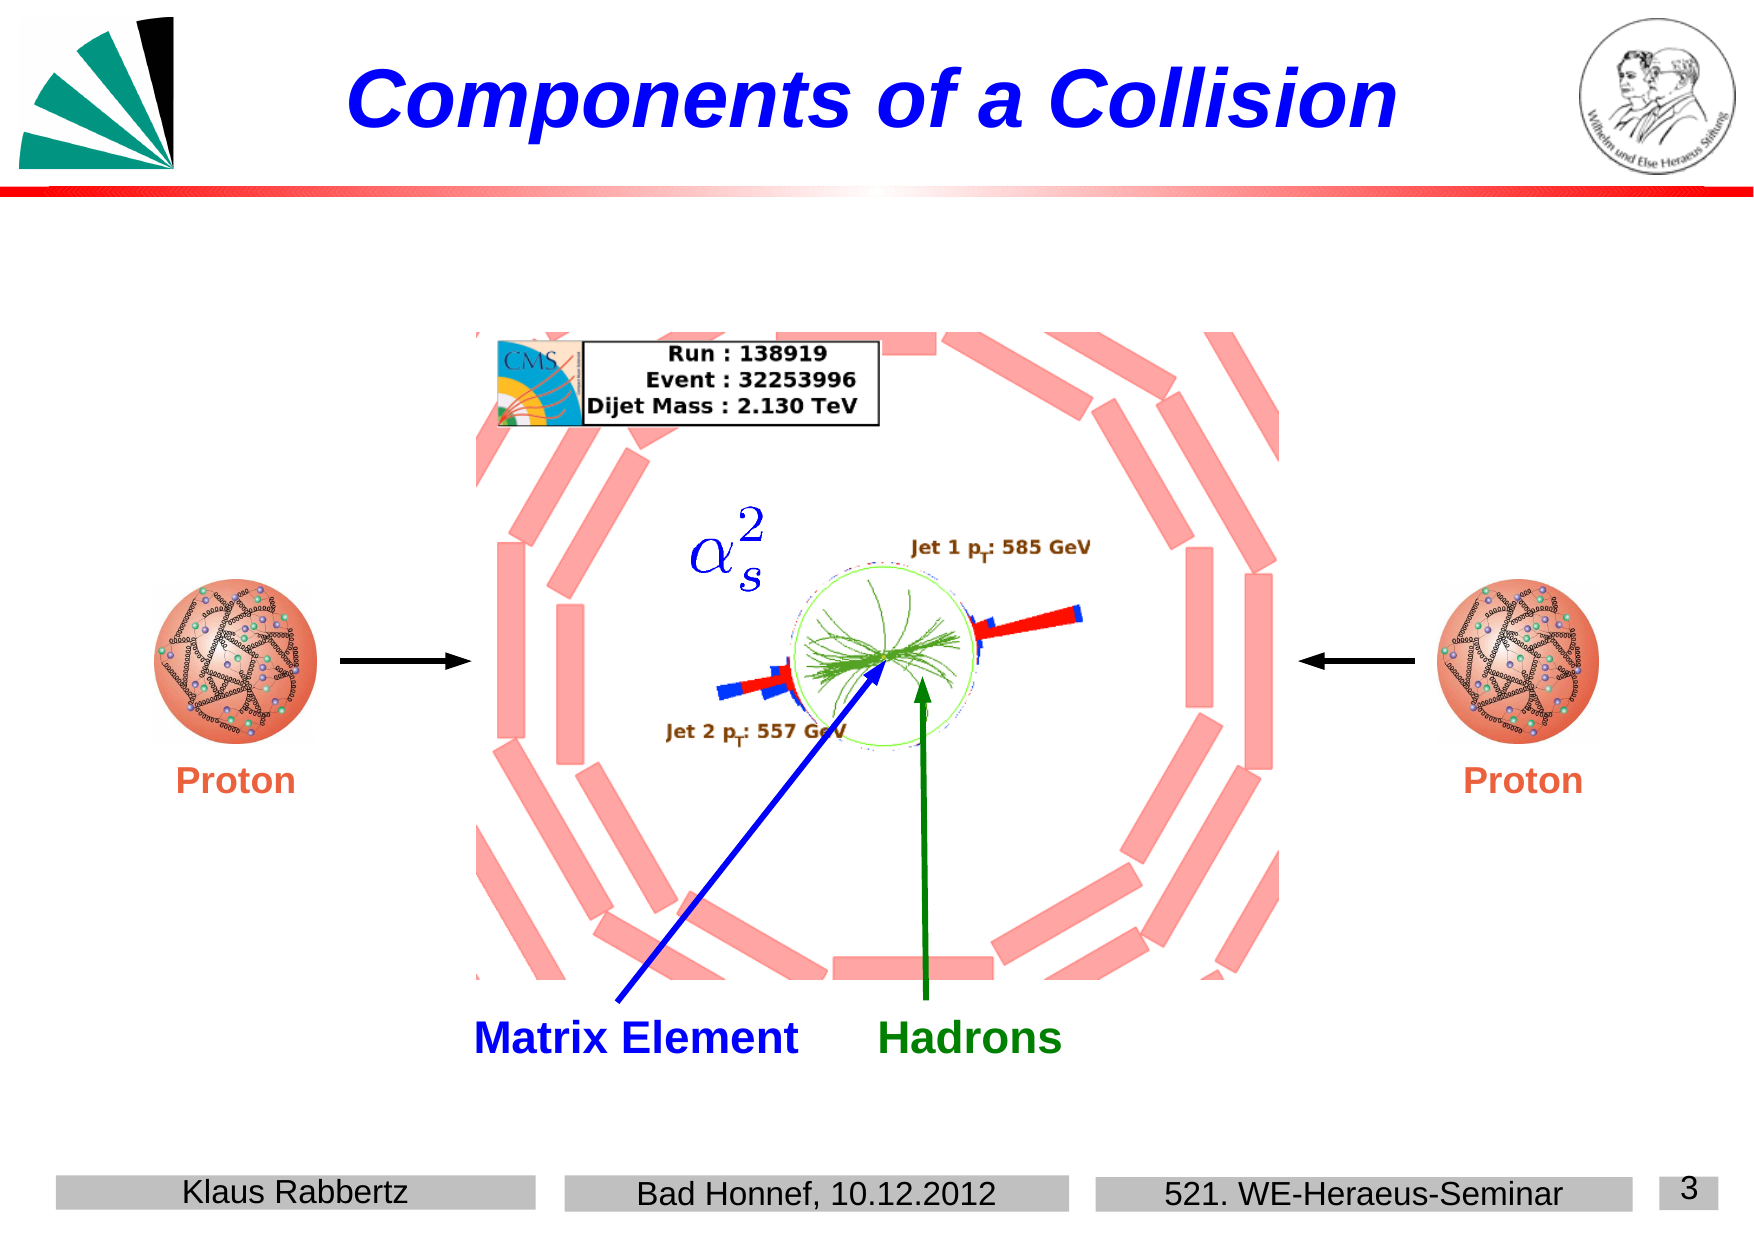

# Components of a Collision
Matrix Element
Hadrons
Proton
Proton